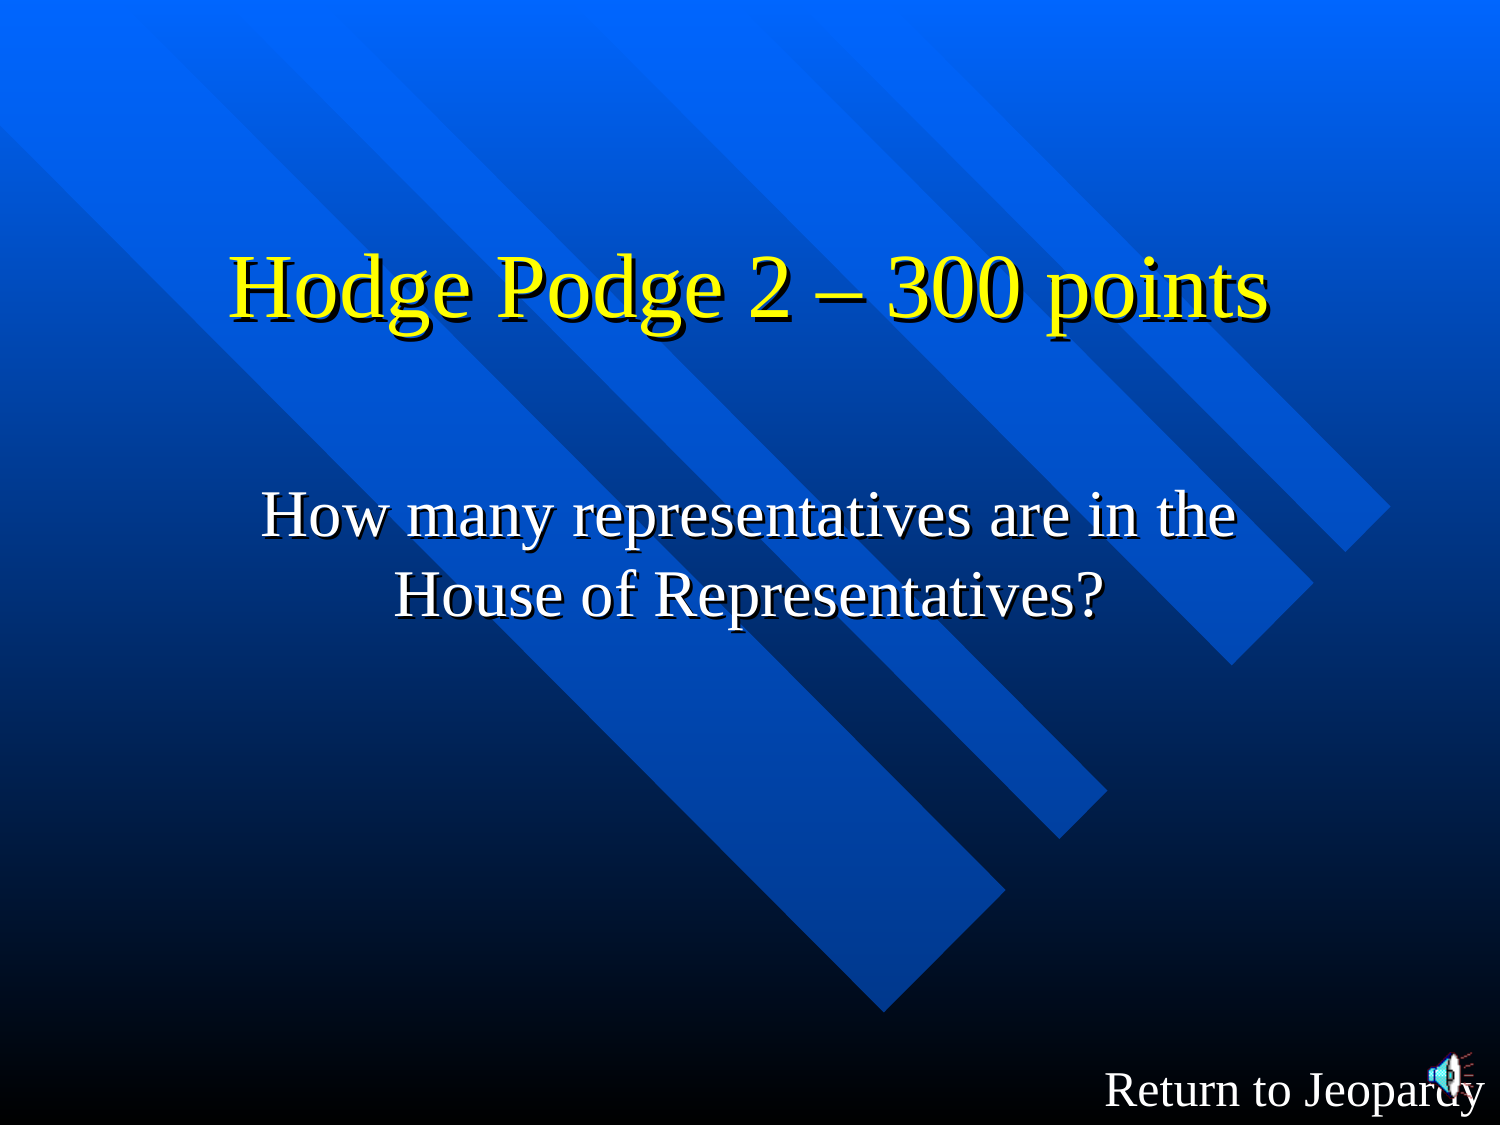

# Hodge Podge 2 – 300 points
How many representatives are in the House of Representatives?
Return to Jeopardy